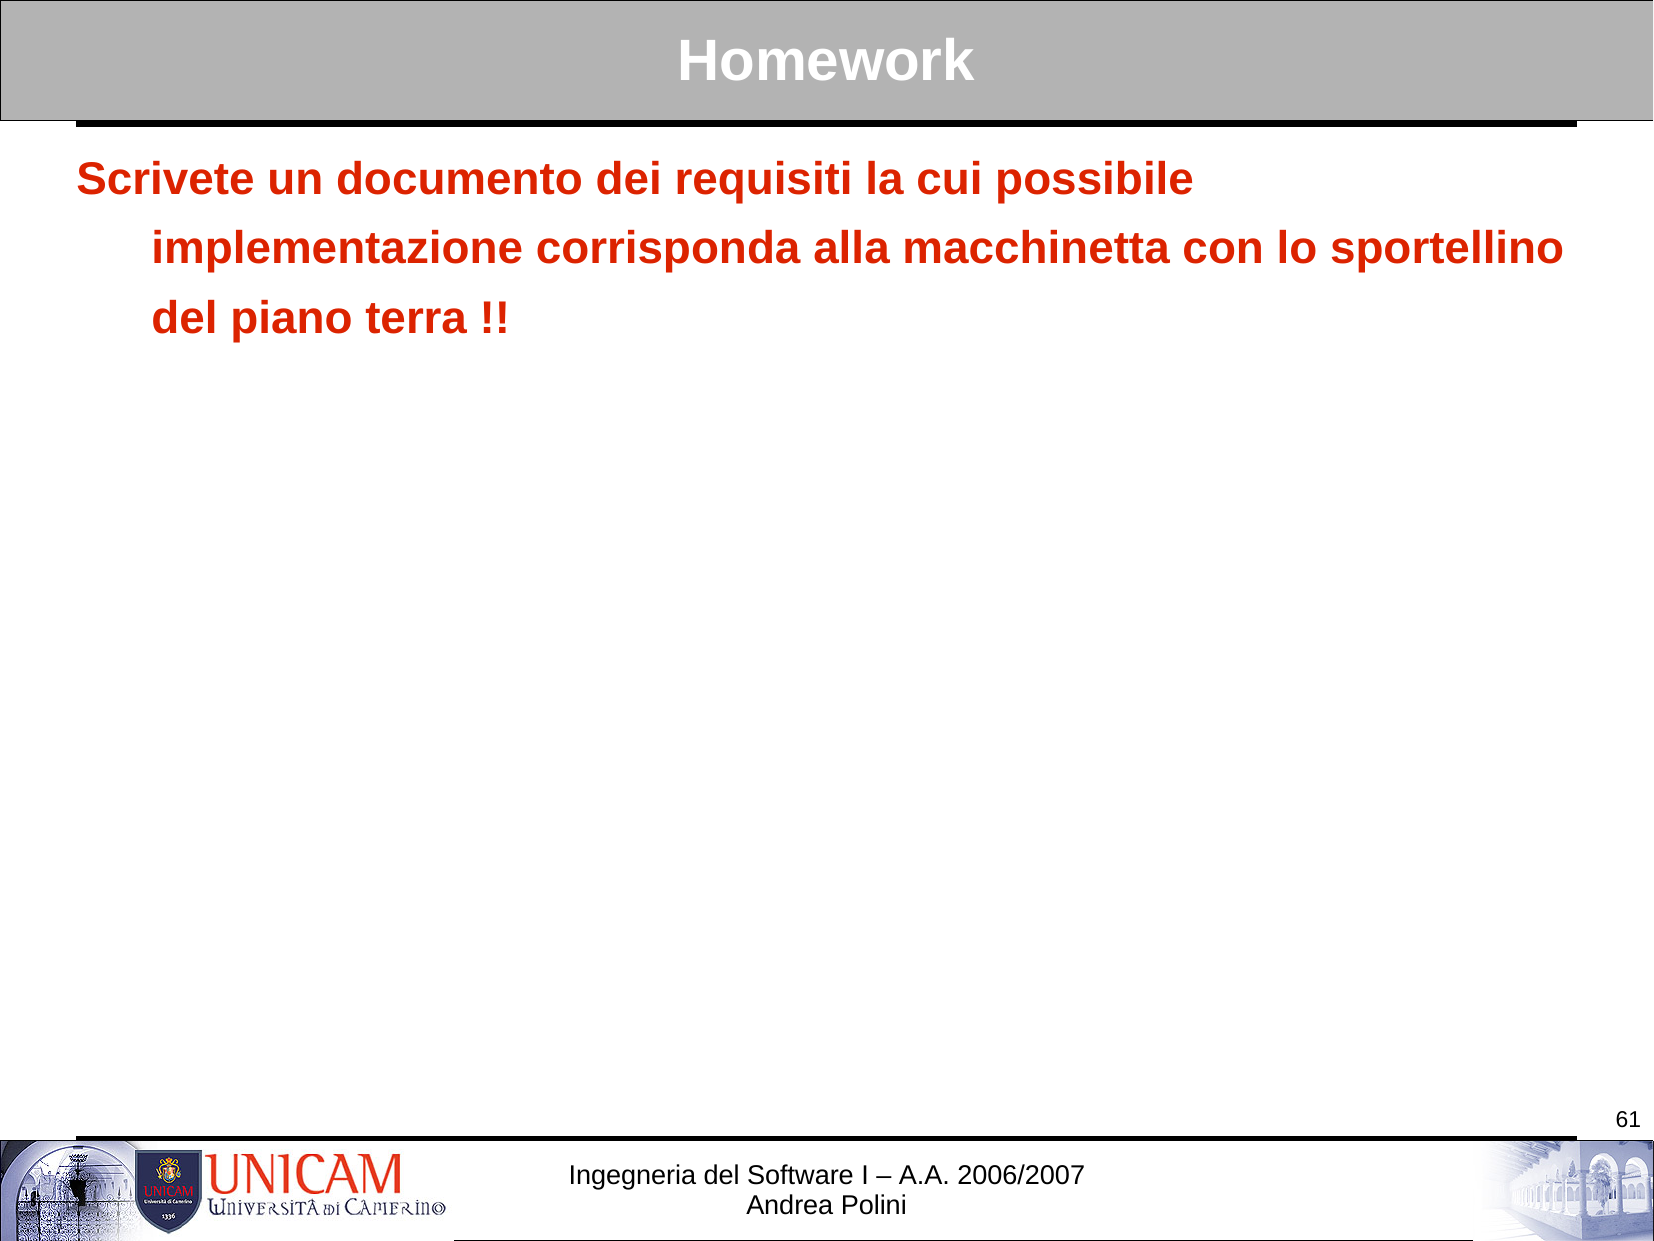

# Homework
Scrivete un documento dei requisiti la cui possibile implementazione corrisponda alla macchinetta con lo sportellino del piano terra !!
61